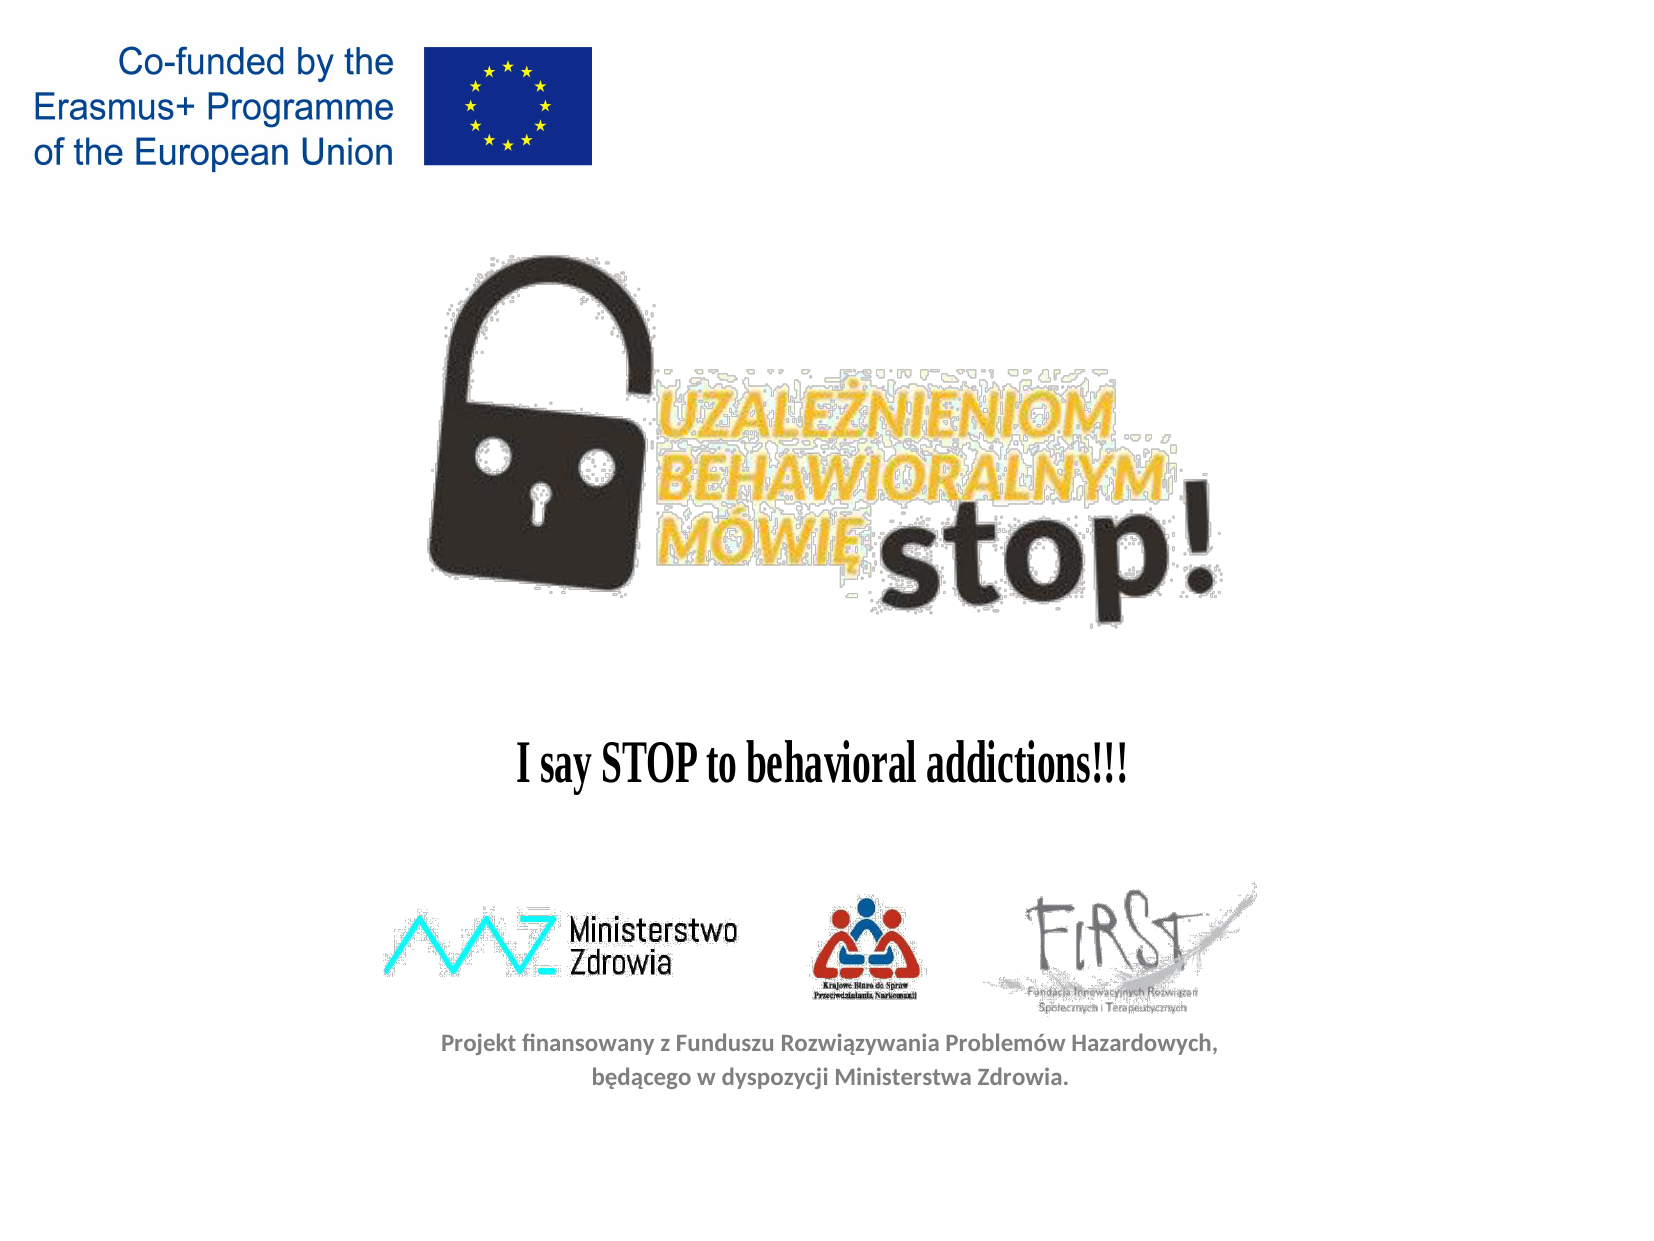

Projekt finansowany z Funduszu Rozwiązywania Problemów Hazardowych,
będącego w dyspozycji Ministerstwa Zdrowia.